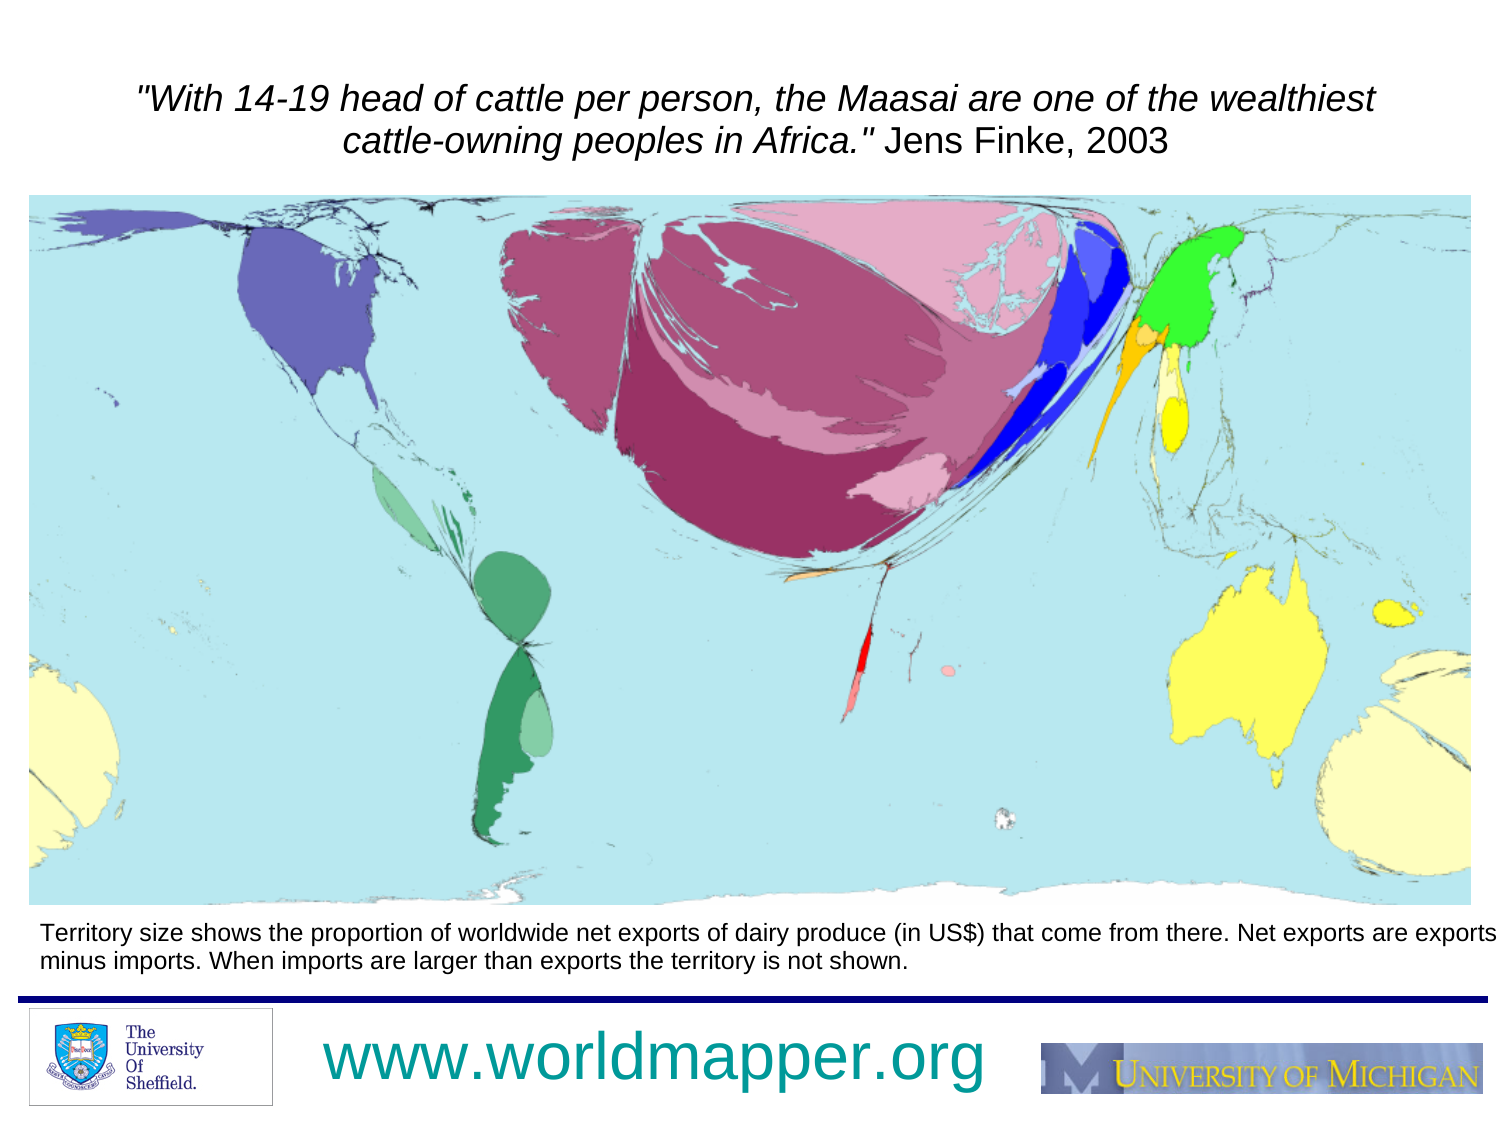

# "With 14-19 head of cattle per person, the Maasai are one of the wealthiest cattle-owning peoples in Africa." Jens Finke, 2003
Territory size shows the proportion of worldwide net exports of dairy produce (in US$) that come from there. Net exports are exports
minus imports. When imports are larger than exports the territory is not shown.